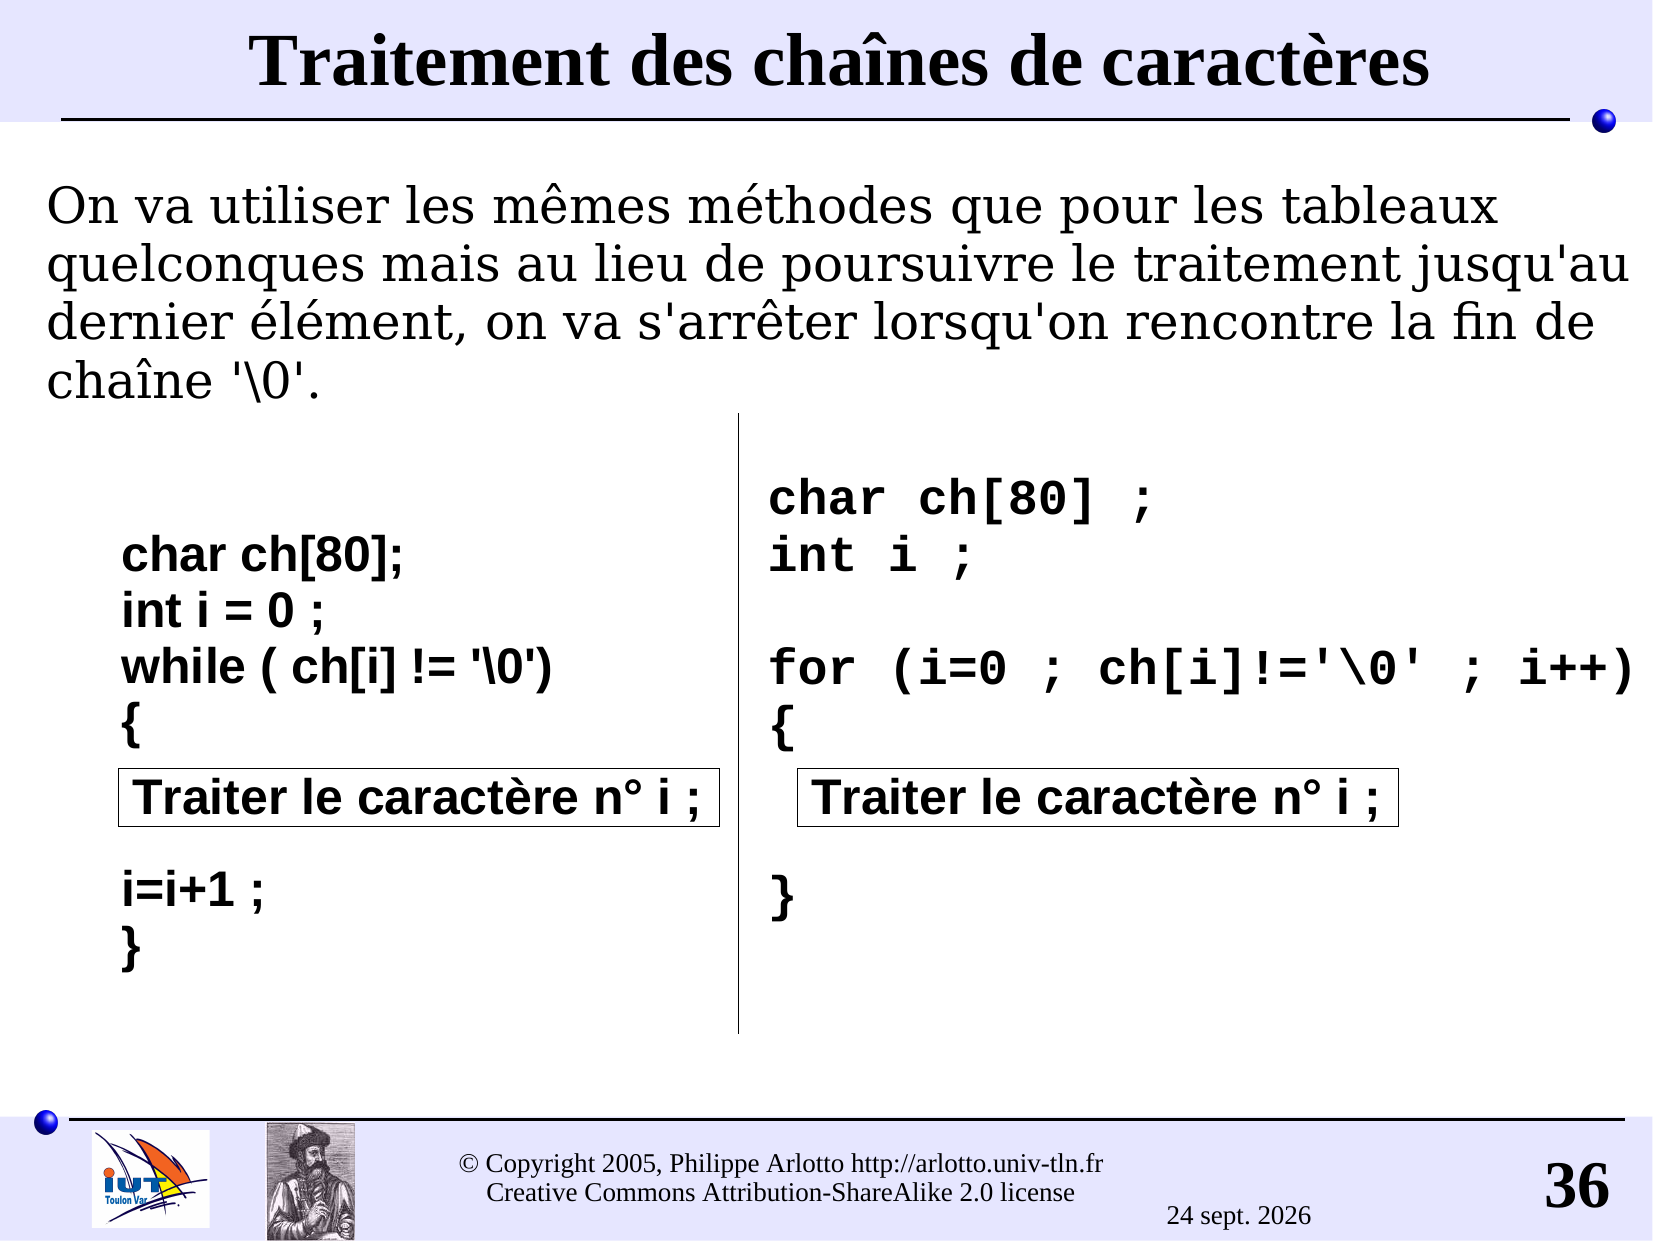

# Traitement des chaînes de caractères
On va utiliser les mêmes méthodes que pour les tableaux
quelconques mais au lieu de poursuivre le traitement jusqu'au
dernier élément, on va s'arrêter lorsqu'on rencontre la fin de
chaîne '\0'.
	char ch[80];
	int i = 0 ;
	while ( ch[i] != '\0')
	{
	i=i+1 ;
	}
char ch[80] ;
int i ;
for (i=0 ; ch[i]!='\0' ; i++) {
}
 Traiter le caractère n° i ;
 Traiter le caractère n° i ;